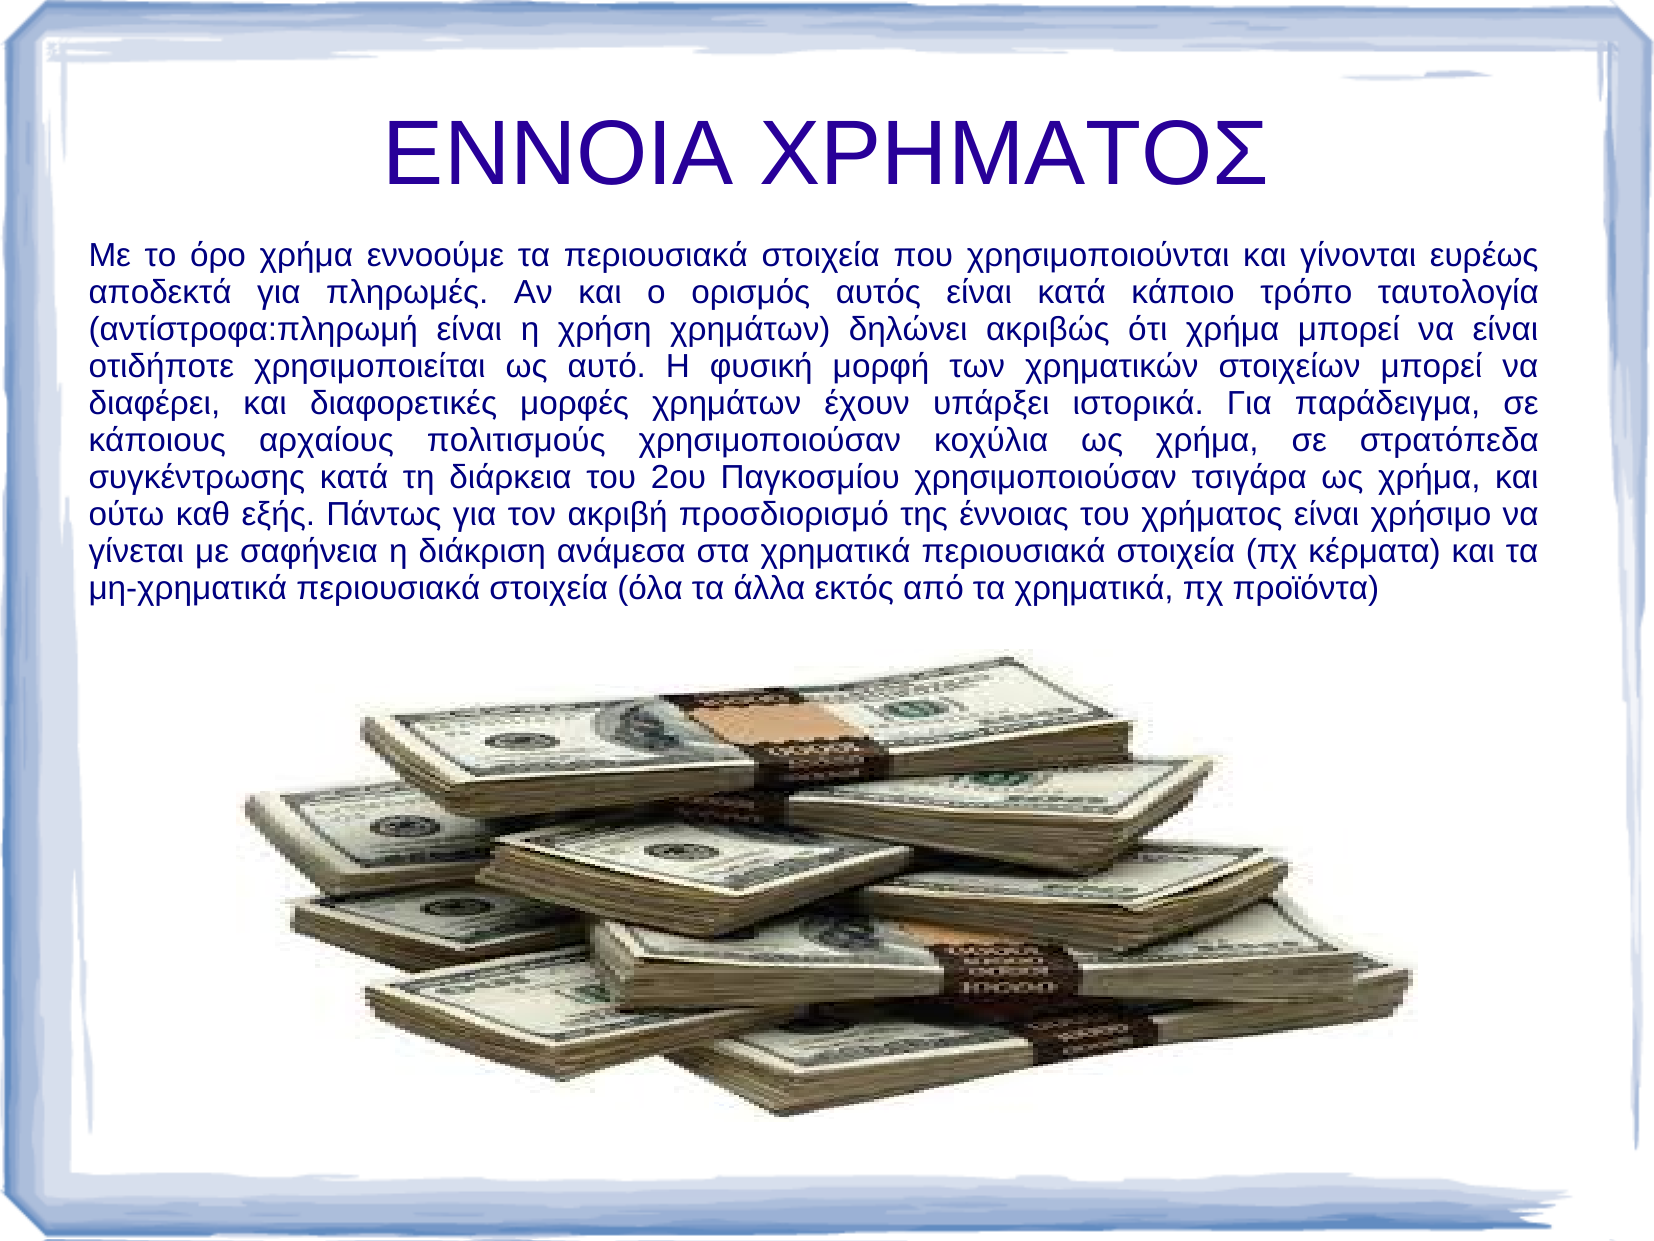

# ΕΝΝΟΙΑ ΧΡΗΜΑΤΟΣ
Με το όρο χρήμα εννοούμε τα περιουσιακά στοιχεία που χρησιμοποιούνται και γίνονται ευρέως αποδεκτά για πληρωμές. Αν και ο ορισμός αυτός είναι κατά κάποιο τρόπο ταυτολογία (αντίστροφα:πληρωμή είναι η χρήση χρημάτων) δηλώνει ακριβώς ότι χρήμα μπορεί να είναι οτιδήποτε χρησιμοποιείται ως αυτό. Η φυσική μορφή των χρηματικών στοιχείων μπορεί να διαφέρει, και διαφορετικές μορφές χρημάτων έχουν υπάρξει ιστορικά. Για παράδειγμα, σε κάποιους αρχαίους πολιτισμούς χρησιμοποιούσαν κοχύλια ως χρήμα, σε στρατόπεδα συγκέντρωσης κατά τη διάρκεια του 2ου Παγκοσμίου χρησιμοποιούσαν τσιγάρα ως χρήμα, και ούτω καθ εξής. Πάντως για τον ακριβή προσδιορισμό της έννοιας του χρήματος είναι χρήσιμο να γίνεται με σαφήνεια η διάκριση ανάμεσα στα χρηματικά περιουσιακά στοιχεία (πχ κέρματα) και τα μη-χρηματικά περιουσιακά στοιχεία (όλα τα άλλα εκτός από τα χρηματικά, πχ προϊόντα)